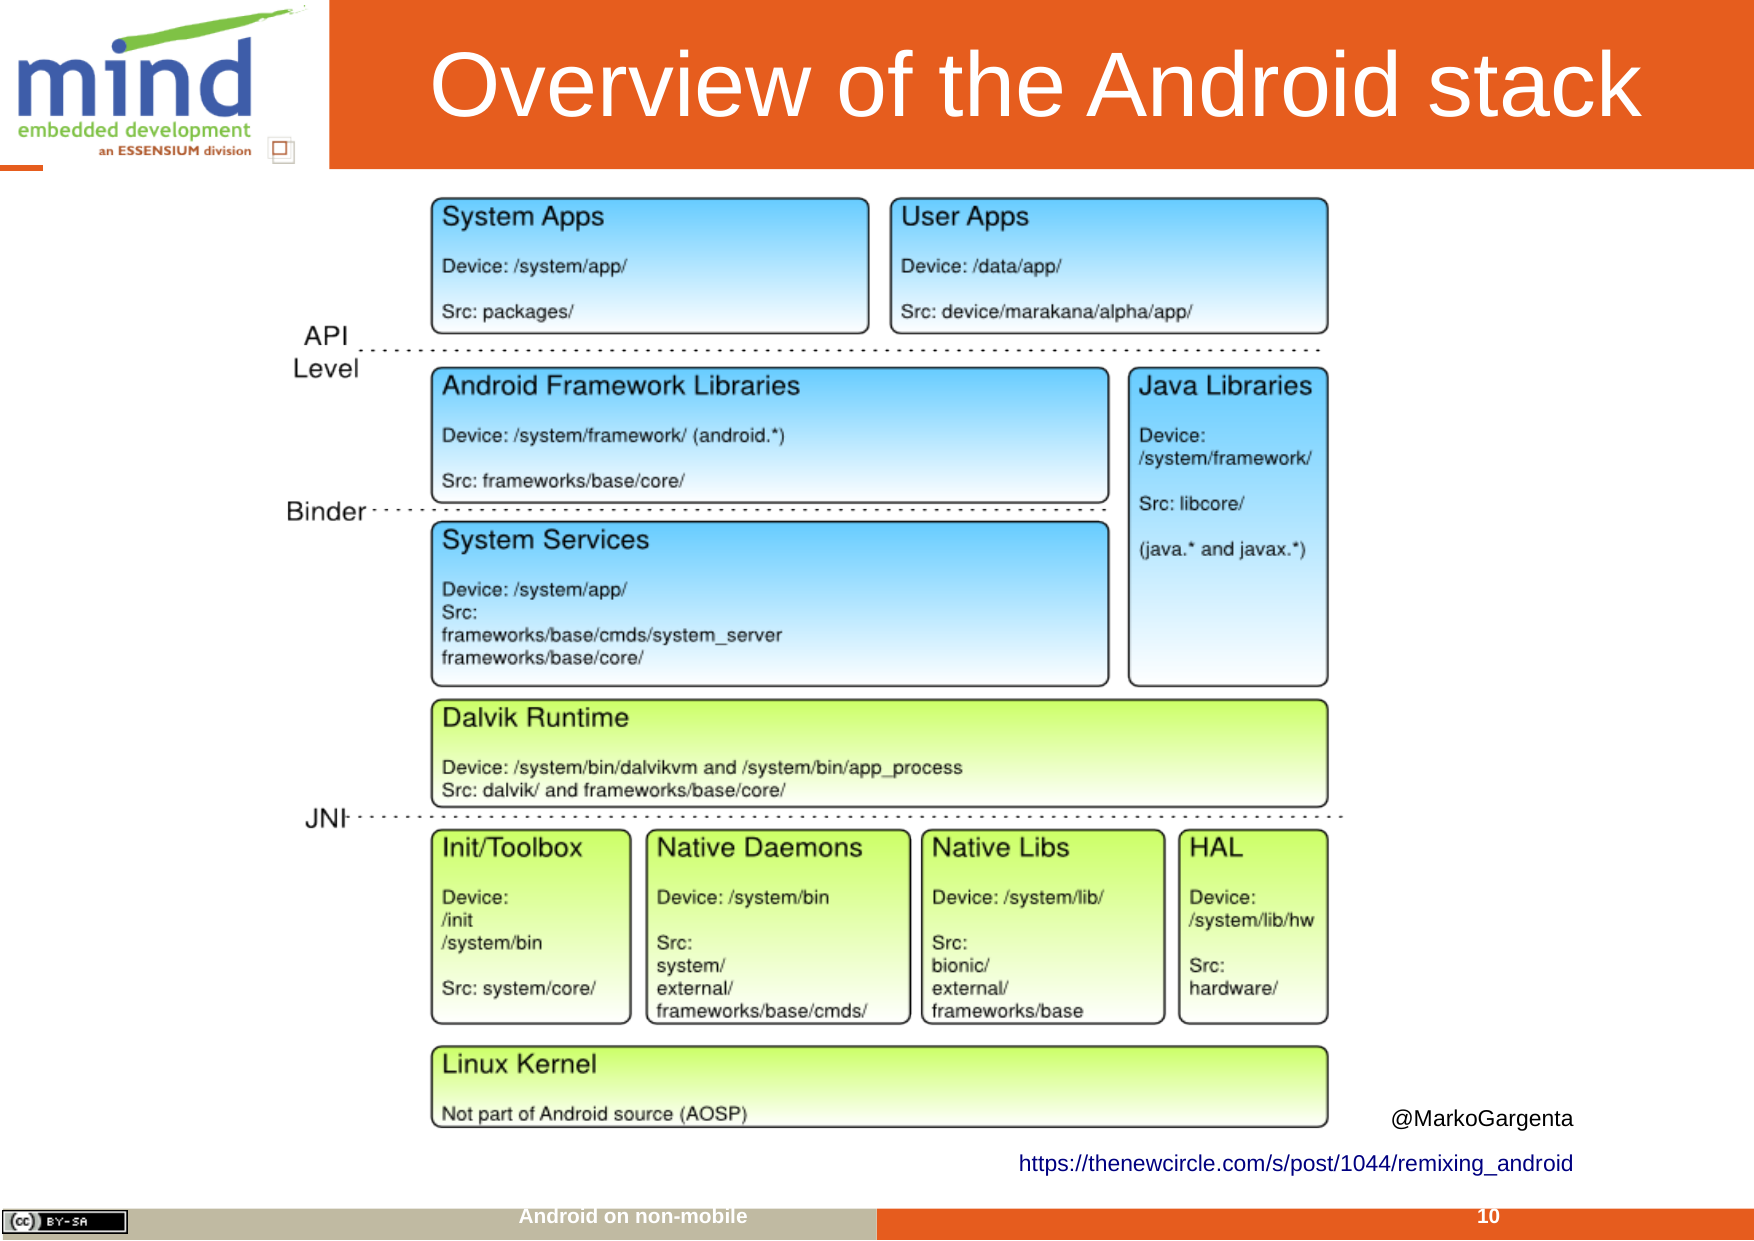

# Overview of the Android stack
@MarkoGargenta
https://thenewcircle.com/s/post/1044/remixing_android
10
Android on non-mobile